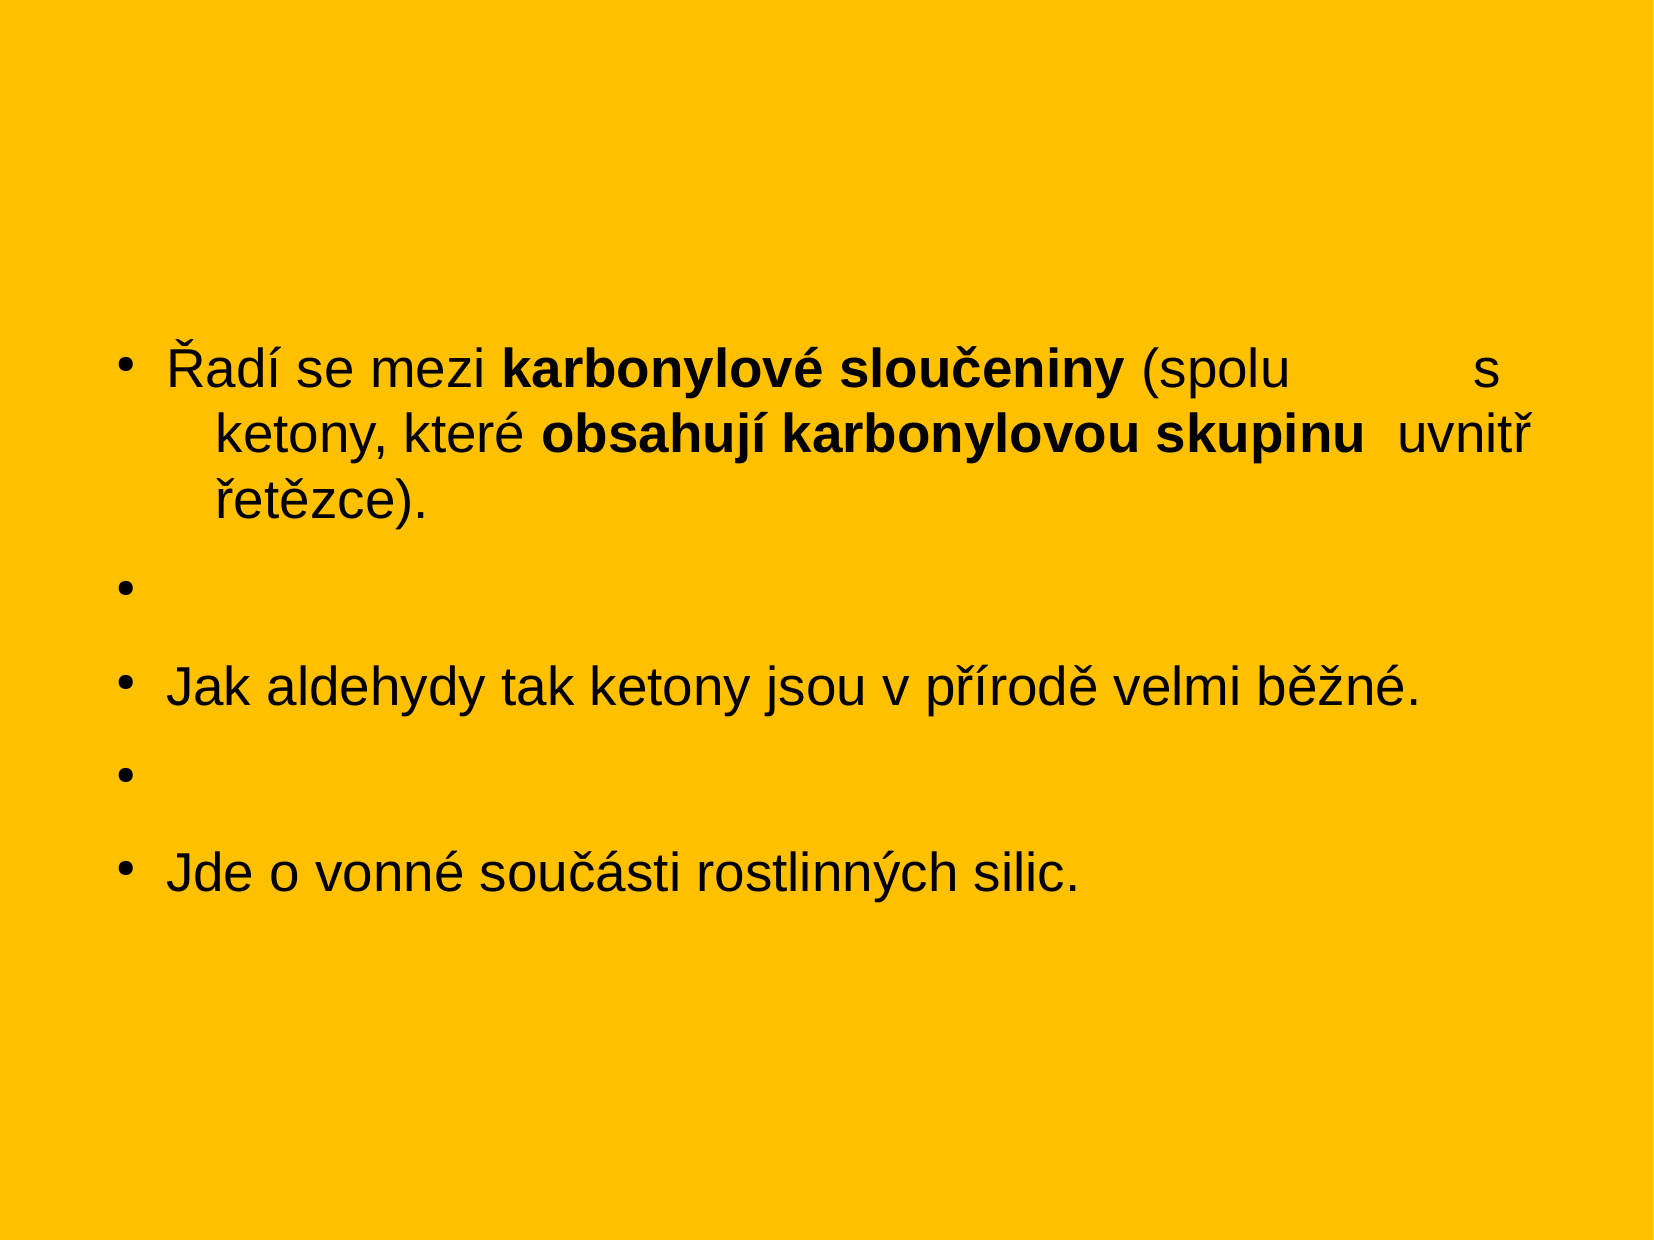

# Řadí se mezi karbonylové sloučeniny (spolu s ketony, které obsahují karbonylovou skupinu uvnitř řetězce).
Jak aldehydy tak ketony jsou v přírodě velmi běžné.
Jde o vonné součásti rostlinných silic.